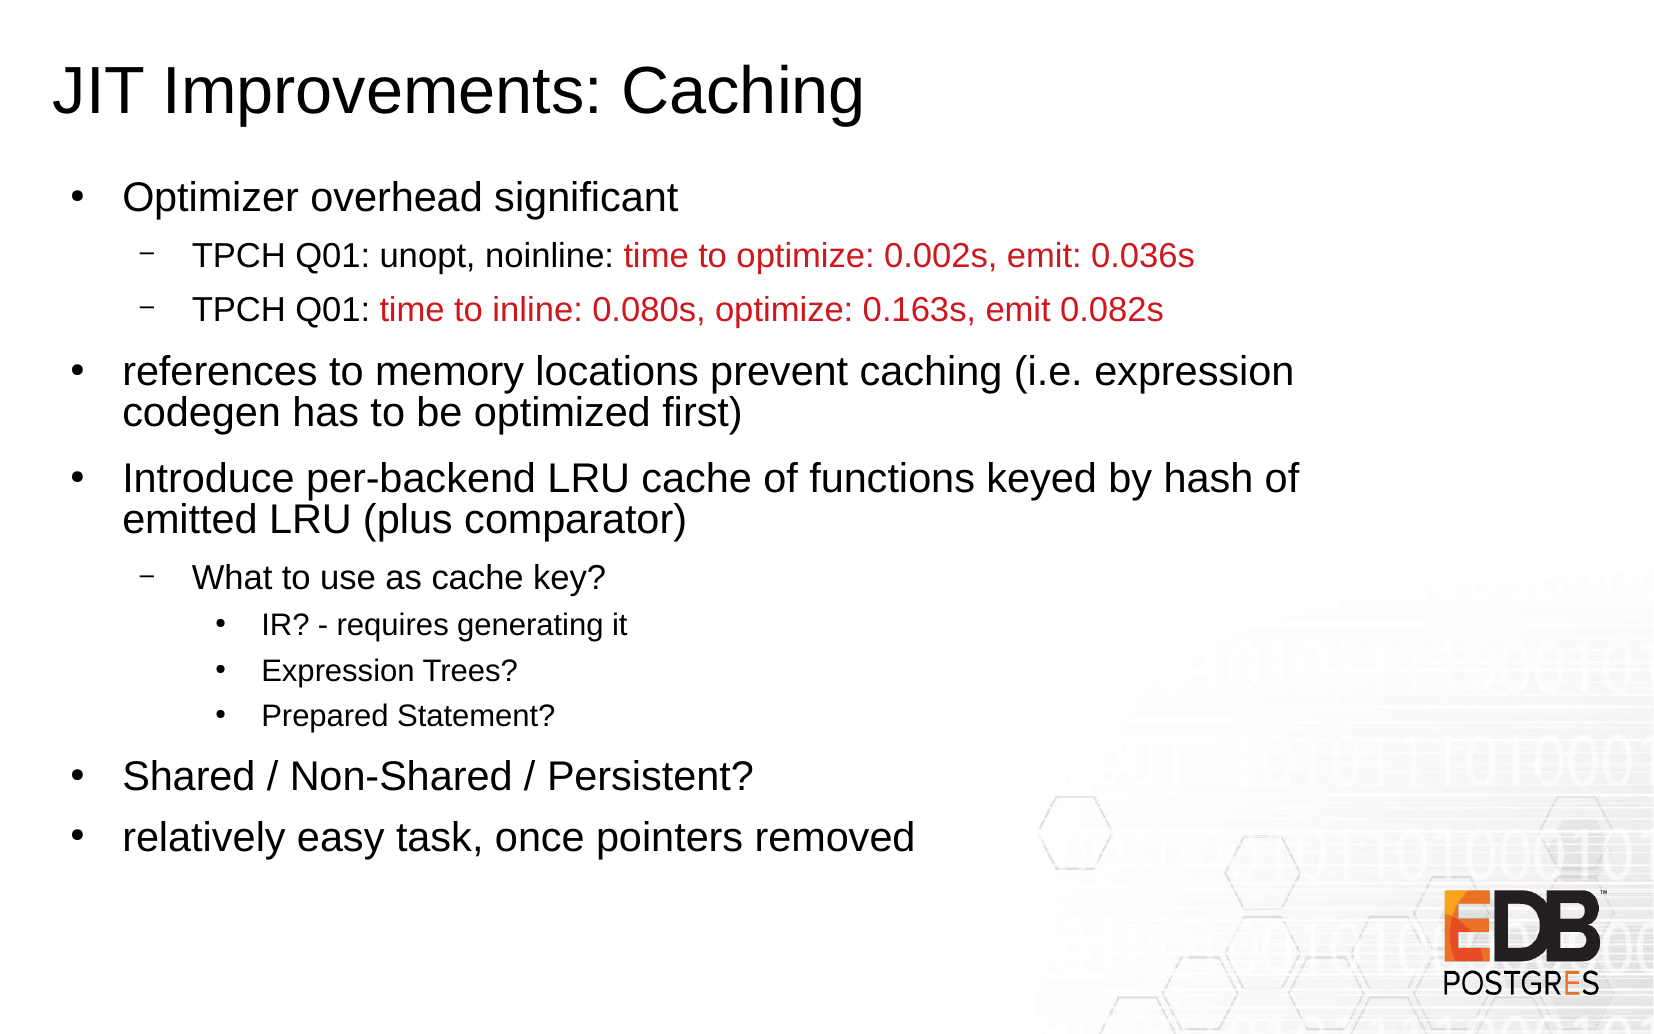

# JIT Improvements: Caching
Optimizer overhead significant
TPCH Q01: unopt, noinline: time to optimize: 0.002s, emit: 0.036s
TPCH Q01: time to inline: 0.080s, optimize: 0.163s, emit 0.082s
references to memory locations prevent caching (i.e. expression codegen has to be optimized first)
Introduce per-backend LRU cache of functions keyed by hash of emitted LRU (plus comparator)
What to use as cache key?
IR? - requires generating it
Expression Trees?
Prepared Statement?
Shared / Non-Shared / Persistent?
relatively easy task, once pointers removed